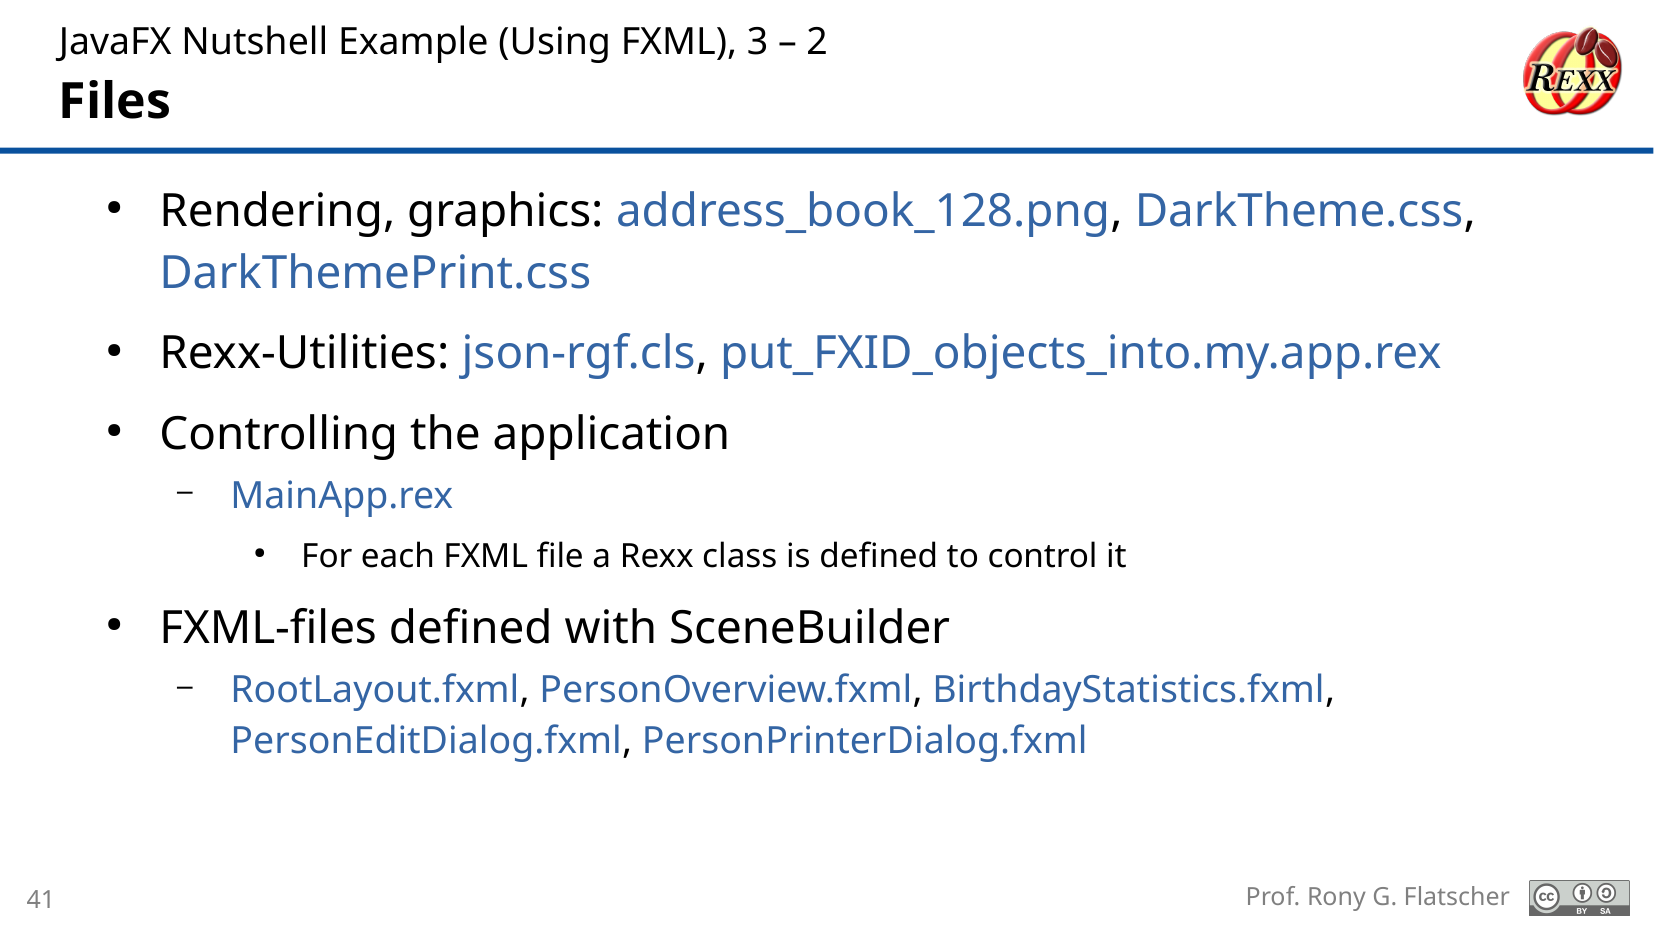

JavaFX Nutshell Example (Using FXML), 3 – 2
Files
# Rendering, graphics: address_book_128.png, DarkTheme.css, DarkThemePrint.css
Rexx-Utilities: json-rgf.cls, put_FXID_objects_into.my.app.rex
Controlling the application
MainApp.rex
For each FXML file a Rexx class is defined to control it
FXML-files defined with SceneBuilder
RootLayout.fxml, PersonOverview.fxml, BirthdayStatistics.fxml, PersonEditDialog.fxml, PersonPrinterDialog.fxml